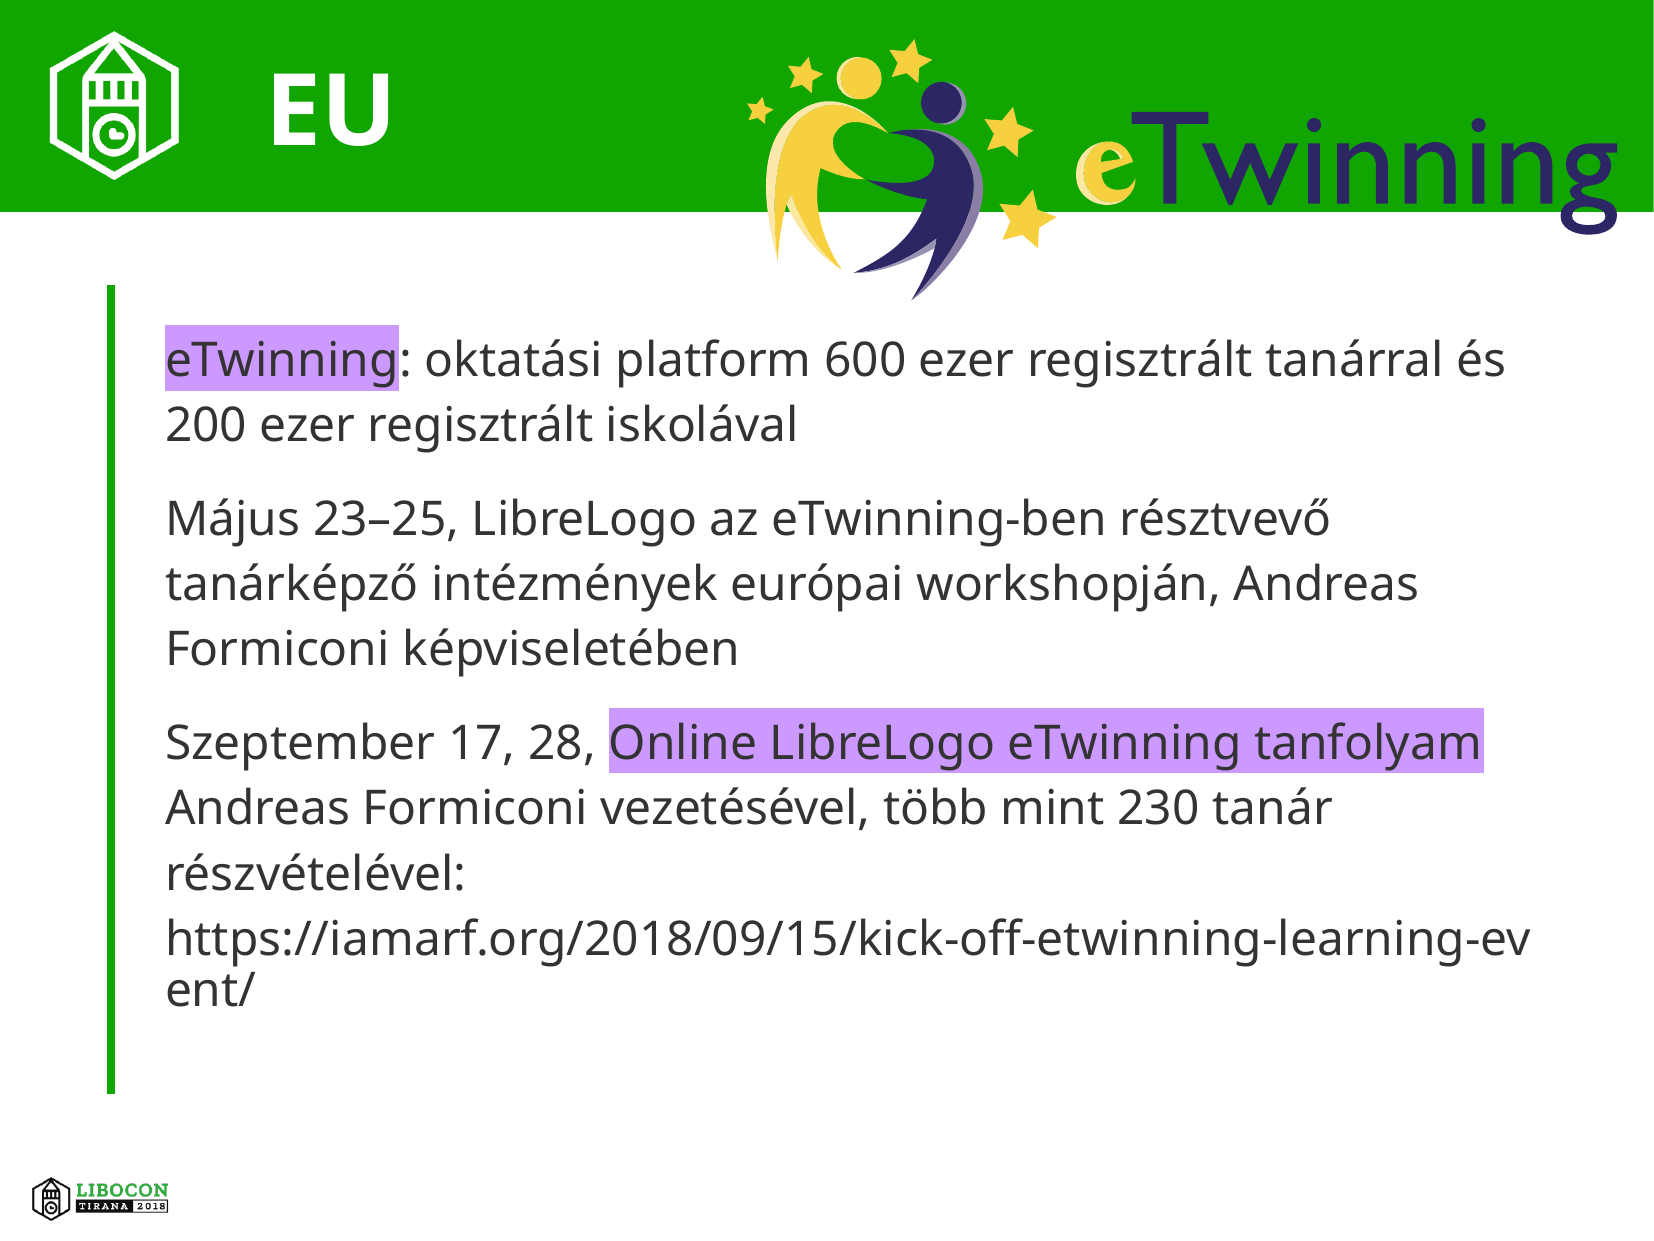

# EU
eTwinning: oktatási platform 600 ezer regisztrált tanárral és 200 ezer regisztrált iskolával
Május 23–25, LibreLogo az eTwinning-ben résztvevő tanárképző intézmények európai workshopján, Andreas Formiconi képviseletében
Szeptember 17, 28, Online LibreLogo eTwinning tanfolyam Andreas Formiconi vezetésével, több mint 230 tanár részvételével: https://iamarf.org/2018/09/15/kick-off-etwinning-learning-event/